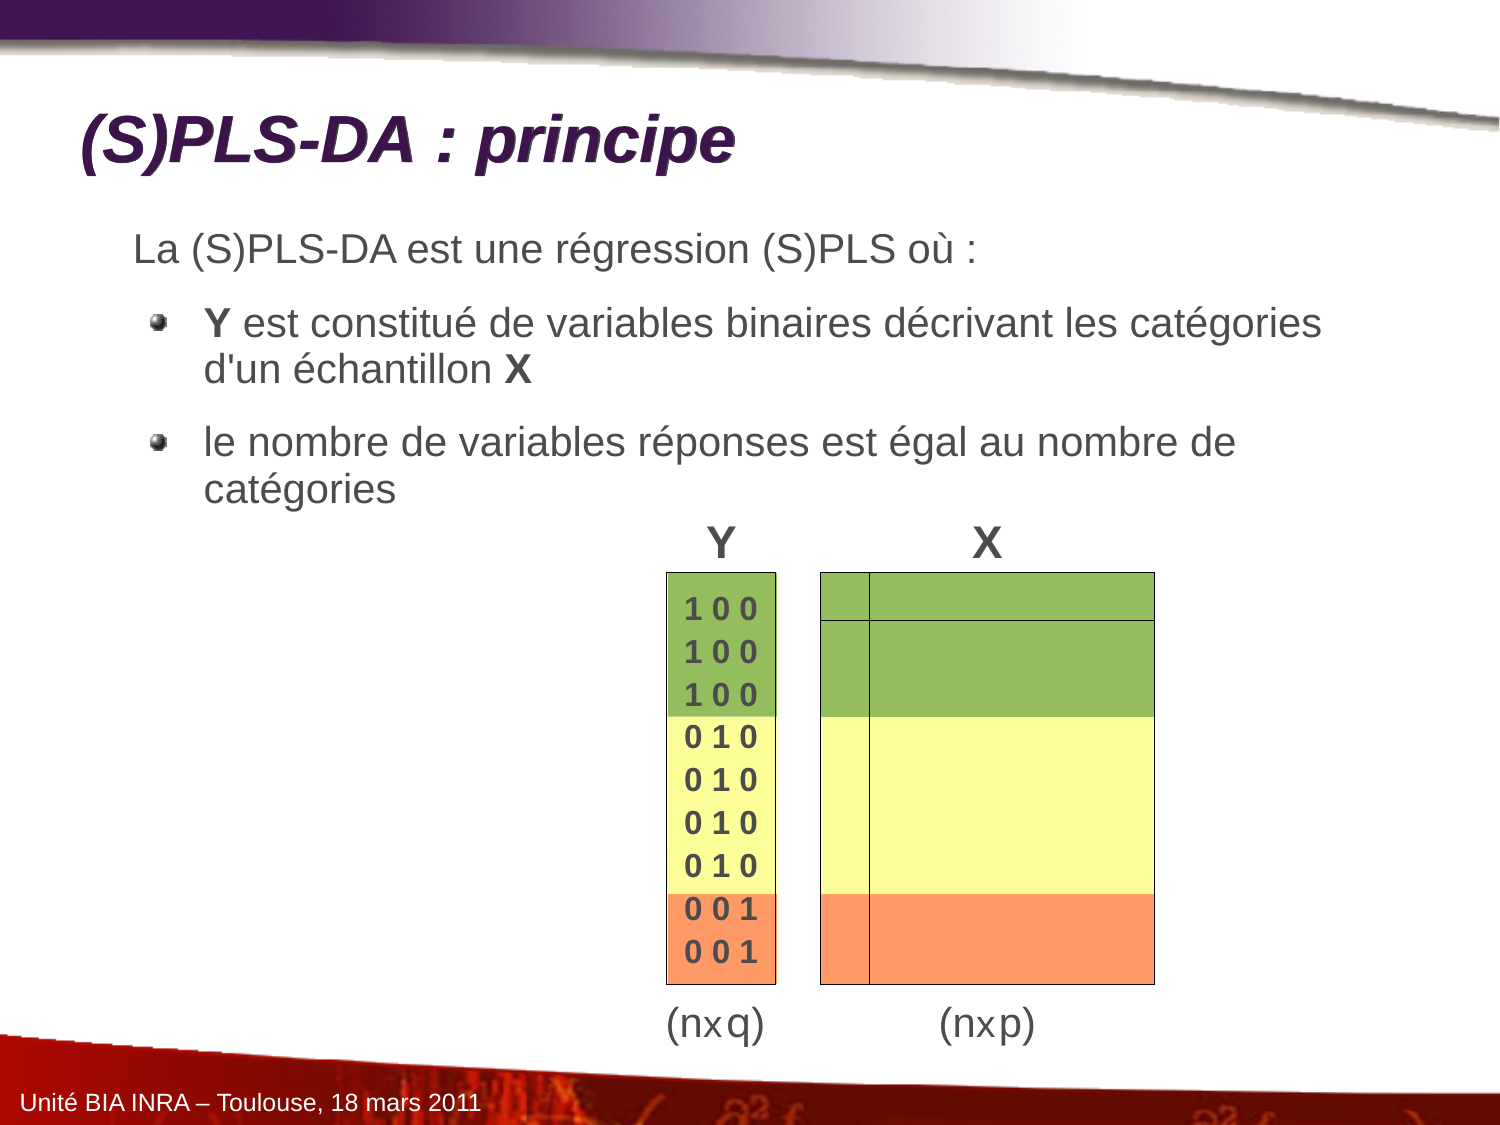

(S)PLS-DA : principe
# La (S)PLS-DA est une régression (S)PLS où :
Y est constitué de variables binaires décrivant les catégories d'un échantillon X
le nombre de variables réponses est égal au nombre de catégories
Y
X
1 0 0
1 0 0
1 0 0
0 1 0
0 1 0
0 1 0
0 1 0
0 0 1
0 0 1
(nx q)
(nx p)